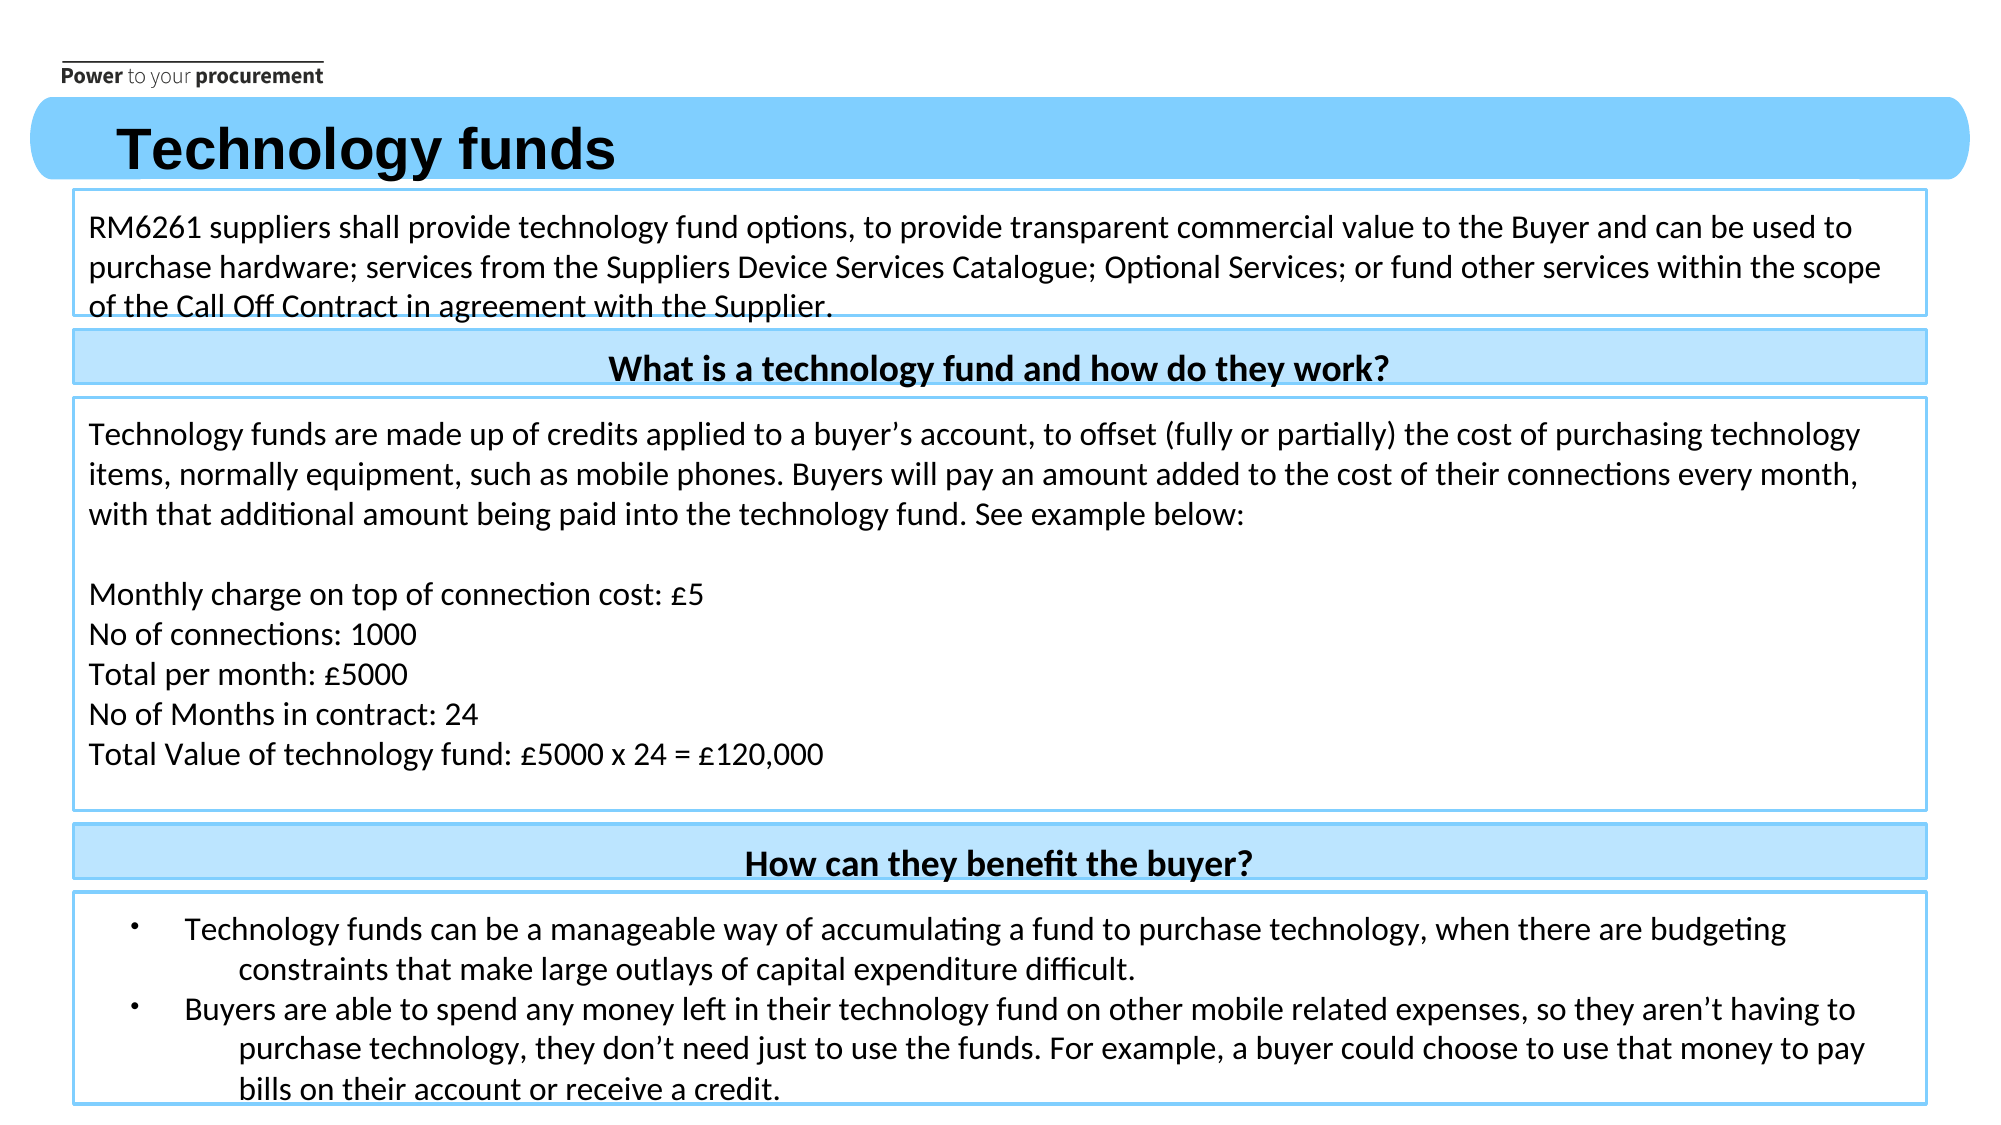

# Technology funds
RM6261 suppliers shall provide technology fund options, to provide transparent commercial value to the Buyer and can be used to purchase hardware; services from the Suppliers Device Services Catalogue; Optional Services; or fund other services within the scope of the Call Off Contract in agreement with the Supplier.
What is a technology fund and how do they work?
Technology funds are made up of credits applied to a buyer’s account, to offset (fully or partially) the cost of purchasing technology items, normally equipment, such as mobile phones. Buyers will pay an amount added to the cost of their connections every month, with that additional amount being paid into the technology fund. See example below:
Monthly charge on top of connection cost: £5
No of connections: 1000
Total per month: £5000
No of Months in contract: 24
Total Value of technology fund: £5000 x 24 = £120,000
How can they benefit the buyer?
Technology funds can be a manageable way of accumulating a fund to purchase technology, when there are budgeting constraints that make large outlays of capital expenditure difficult.
Buyers are able to spend any money left in their technology fund on other mobile related expenses, so they aren’t having to purchase technology, they don’t need just to use the funds. For example, a buyer could choose to use that money to pay bills on their account or receive a credit.